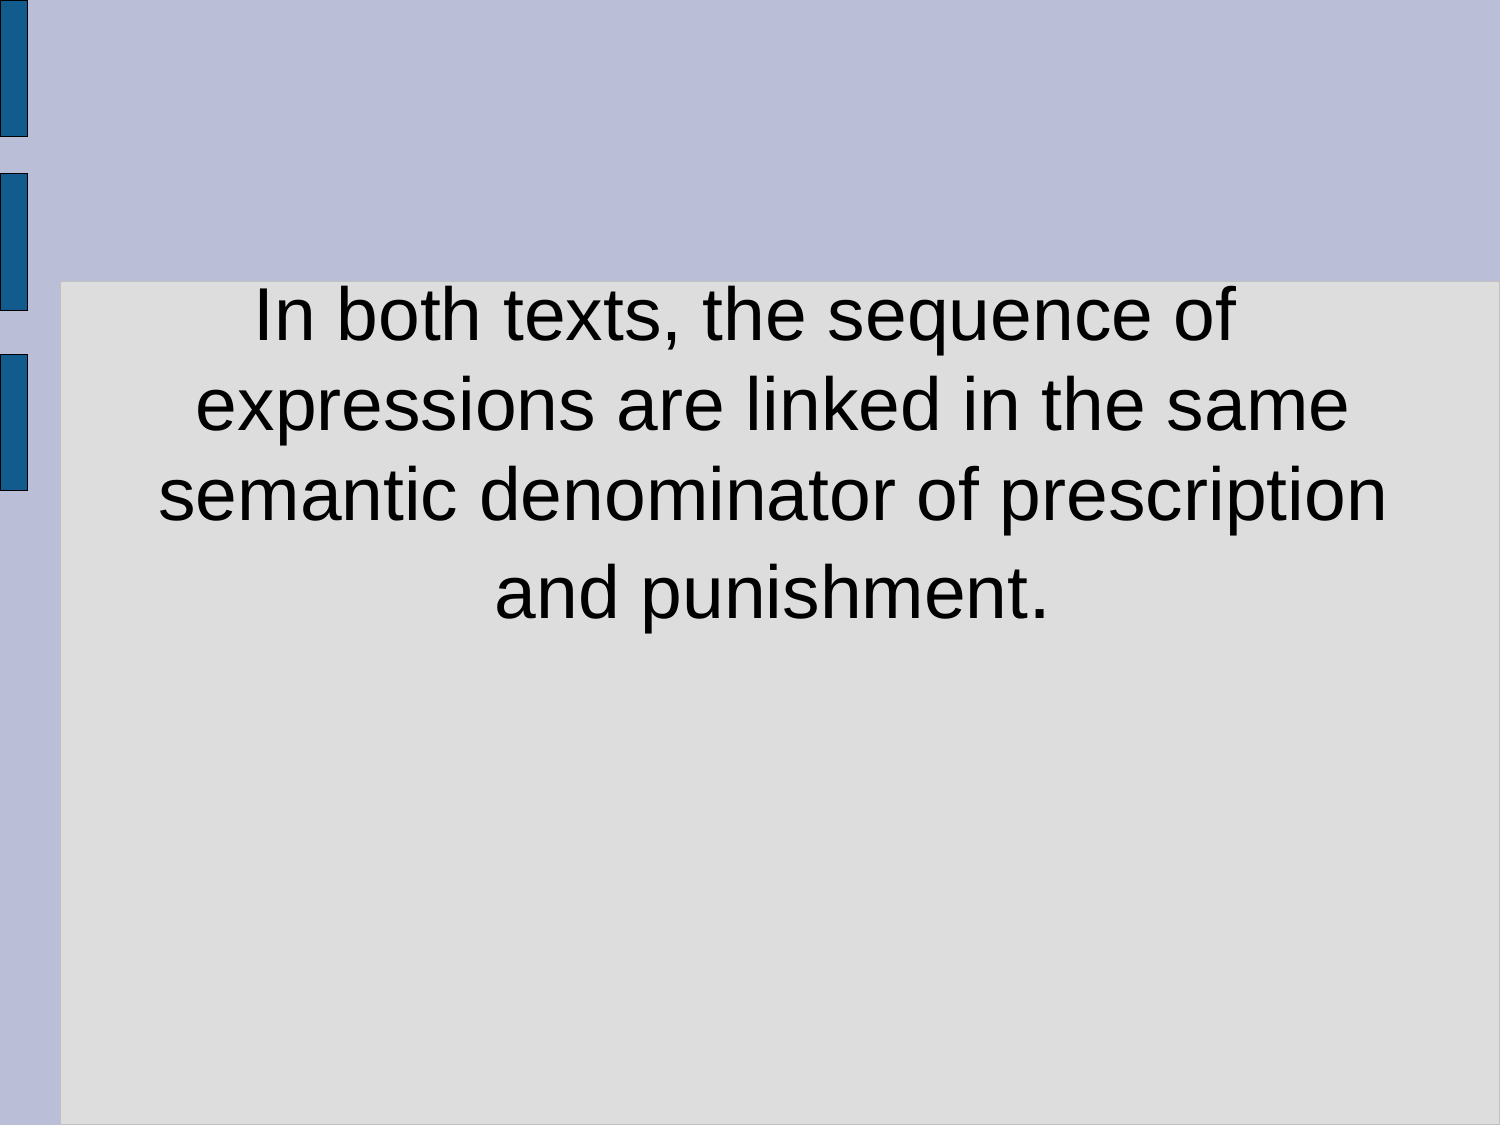

# In both texts, the sequence of expressions are linked in the same semantic denominator of prescription and punishment.